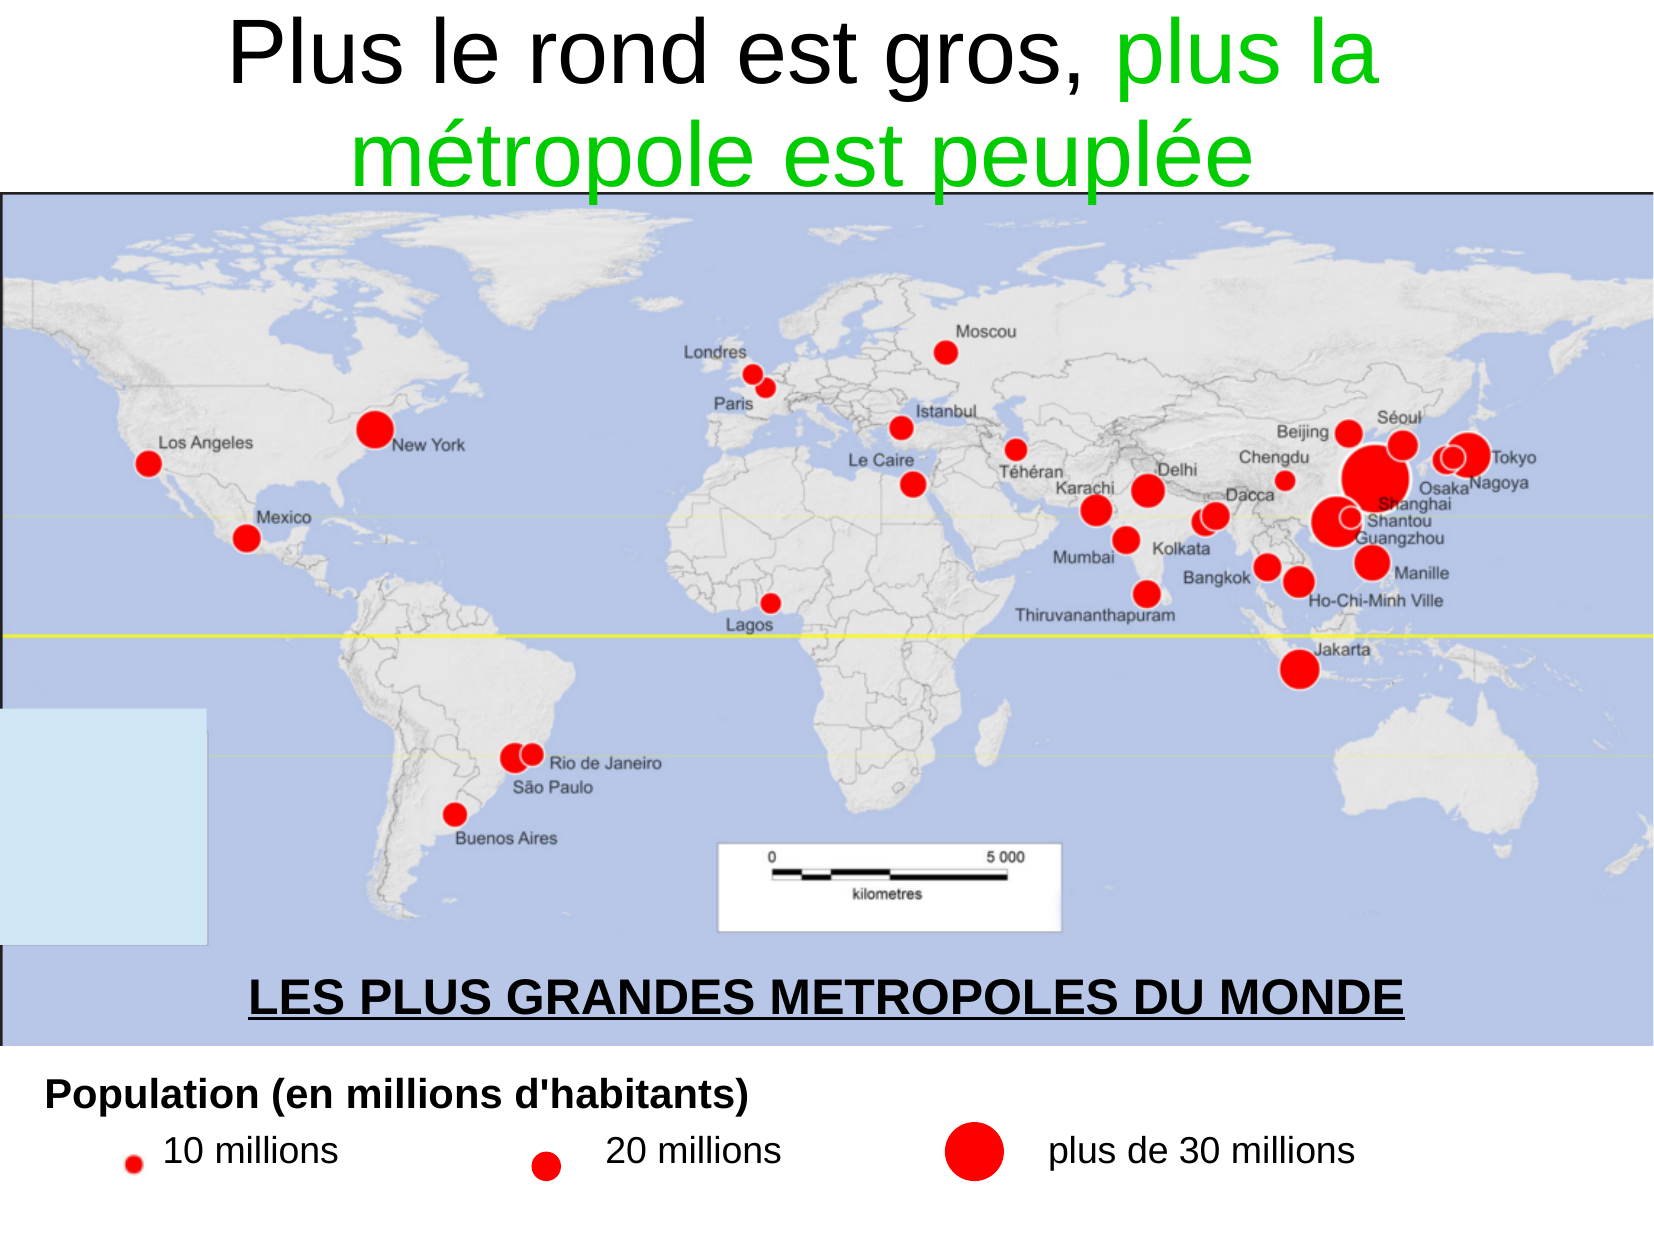

# Plus le rond est gros, plus la métropole est peuplée
LES PLUS GRANDES METROPOLES DU MONDE
Population (en millions d'habitants)
10 millions
20 millions
plus de 30 millions